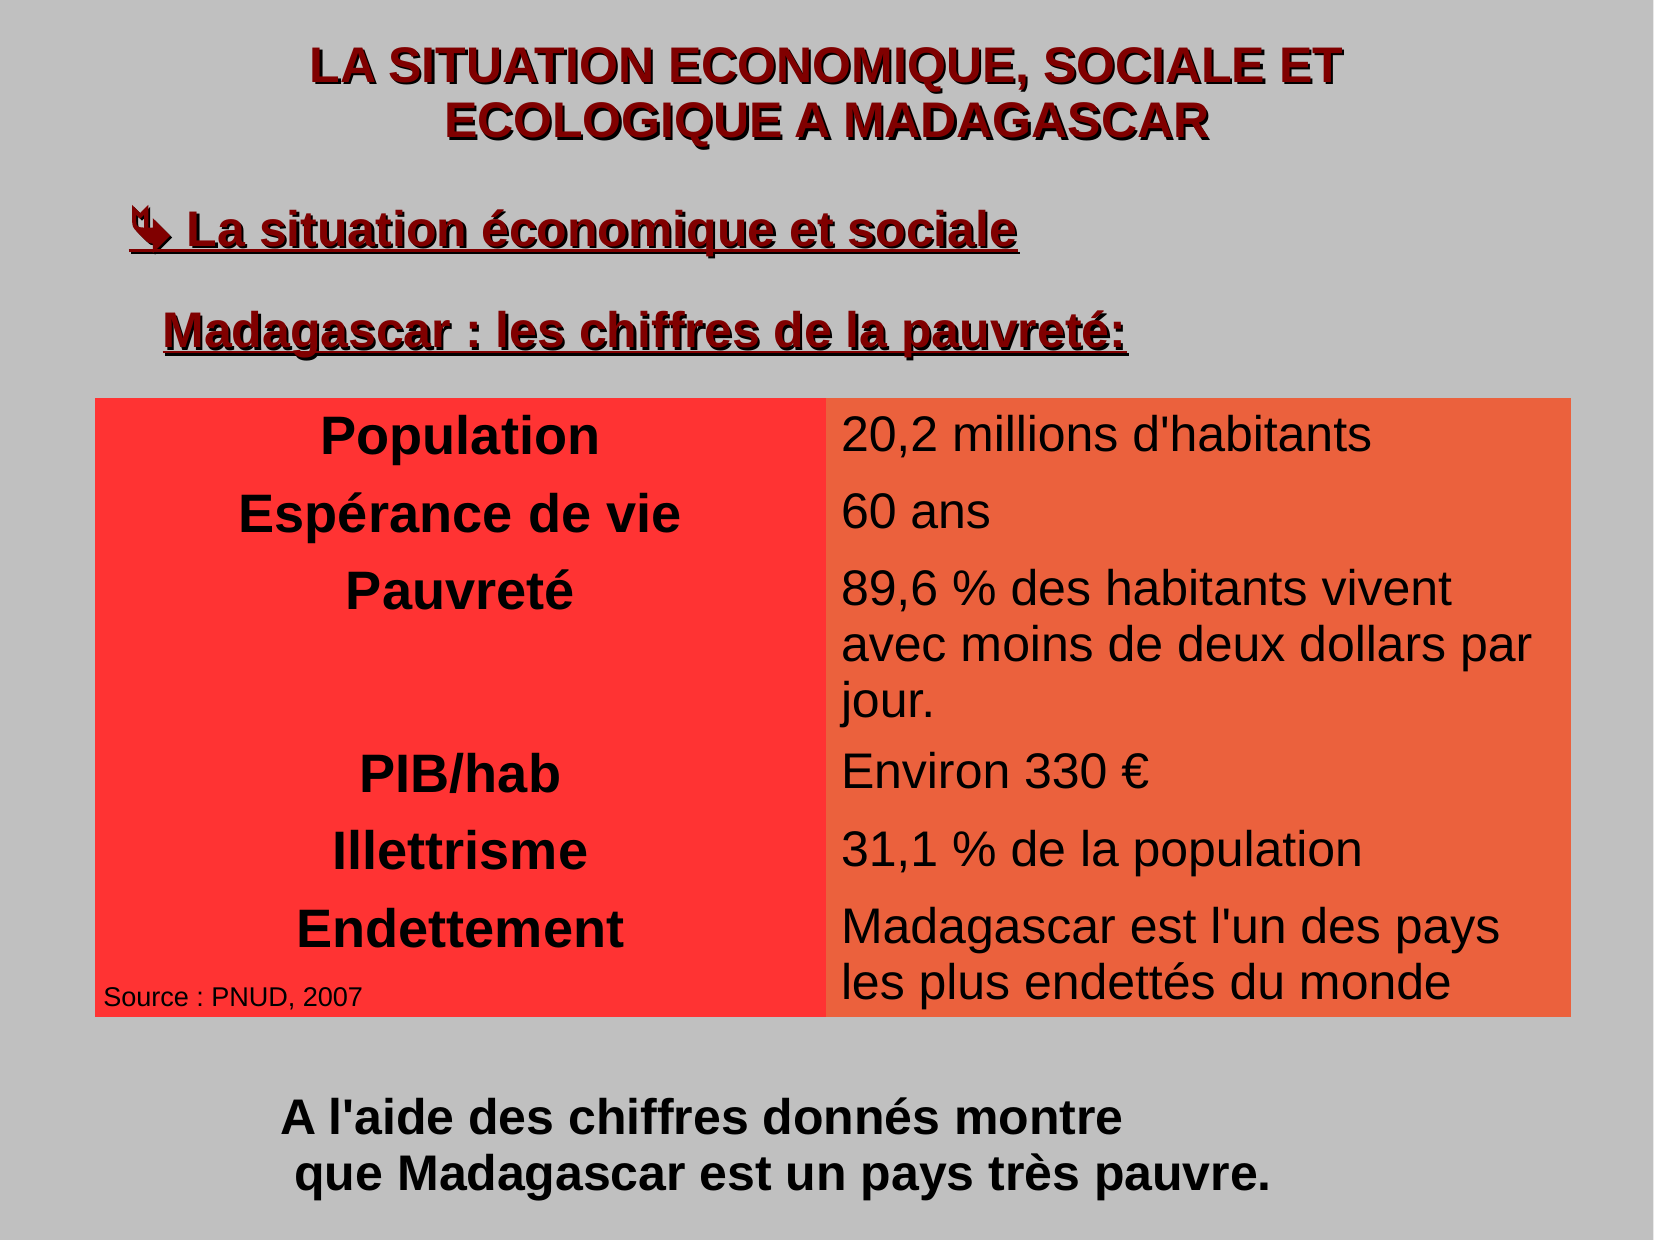

LA SITUATION ECONOMIQUE, SOCIALE ET ECOLOGIQUE A MADAGASCAR
 La situation économique et sociale
Madagascar : les chiffres de la pauvreté:
| Population | 20,2 millions d'habitants |
| --- | --- |
| Espérance de vie | 60 ans |
| Pauvreté | 89,6 % des habitants vivent avec moins de deux dollars par jour. |
| PIB/hab | Environ 330 € |
| Illettrisme | 31,1 % de la population |
| Endettement | Madagascar est l'un des pays les plus endettés du monde |
Source : PNUD, 2007
A l'aide des chiffres donnés montre
 que Madagascar est un pays très pauvre.